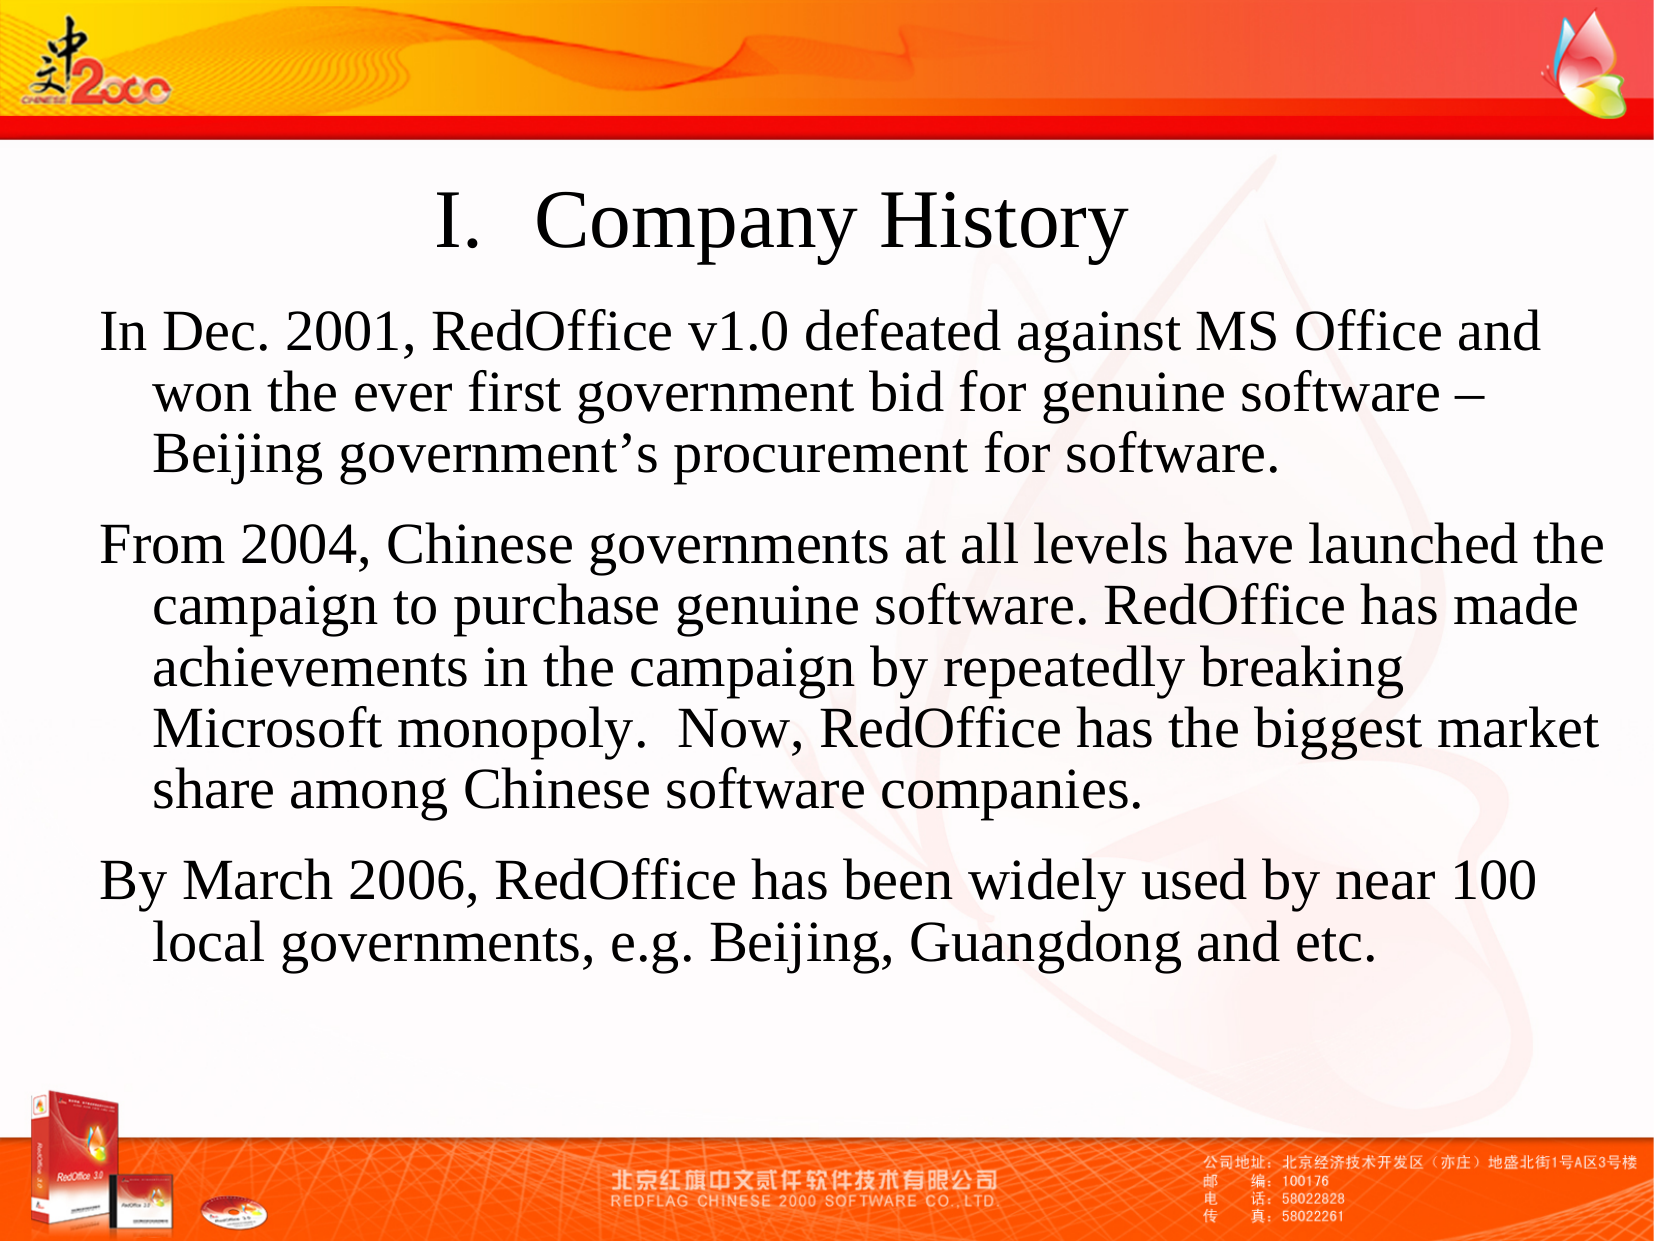

# I.		Company History
In Dec. 2001, RedOffice v1.0 defeated against MS Office and won the ever first government bid for genuine software – Beijing government’s procurement for software.
From 2004, Chinese governments at all levels have launched the campaign to purchase genuine software. RedOffice has made achievements in the campaign by repeatedly breaking Microsoft monopoly. Now, RedOffice has the biggest market share among Chinese software companies.
By March 2006, RedOffice has been widely used by near 100 local governments, e.g. Beijing, Guangdong and etc.